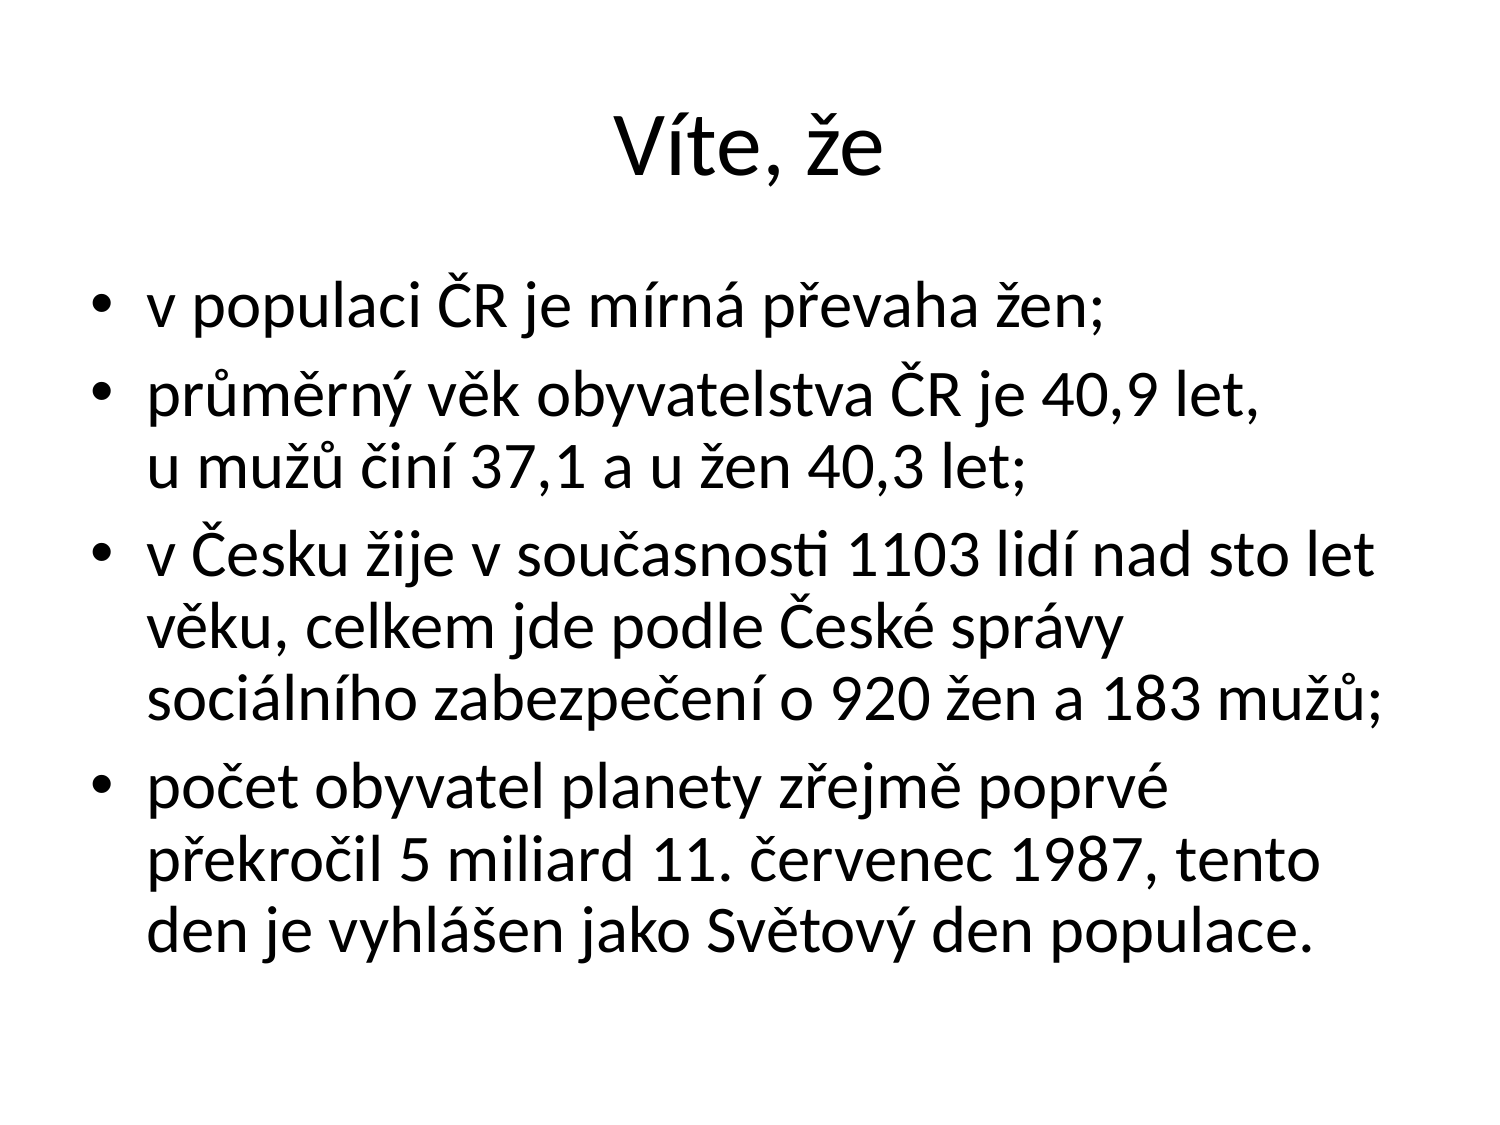

# Víte, že
v populaci ČR je mírná převaha žen;
průměrný věk obyvatelstva ČR je 40,9 let,
u mužů činí 37,1 a u žen 40,3 let;
v Česku žije v současnosti 1103 lidí nad sto let věku, celkem jde podle České správy sociálního zabezpečení o 920 žen a 183 mužů;
počet obyvatel planety zřejmě poprvé překročil 5 miliard 11. červenec 1987, tento den je vyhlášen jako Světový den populace.